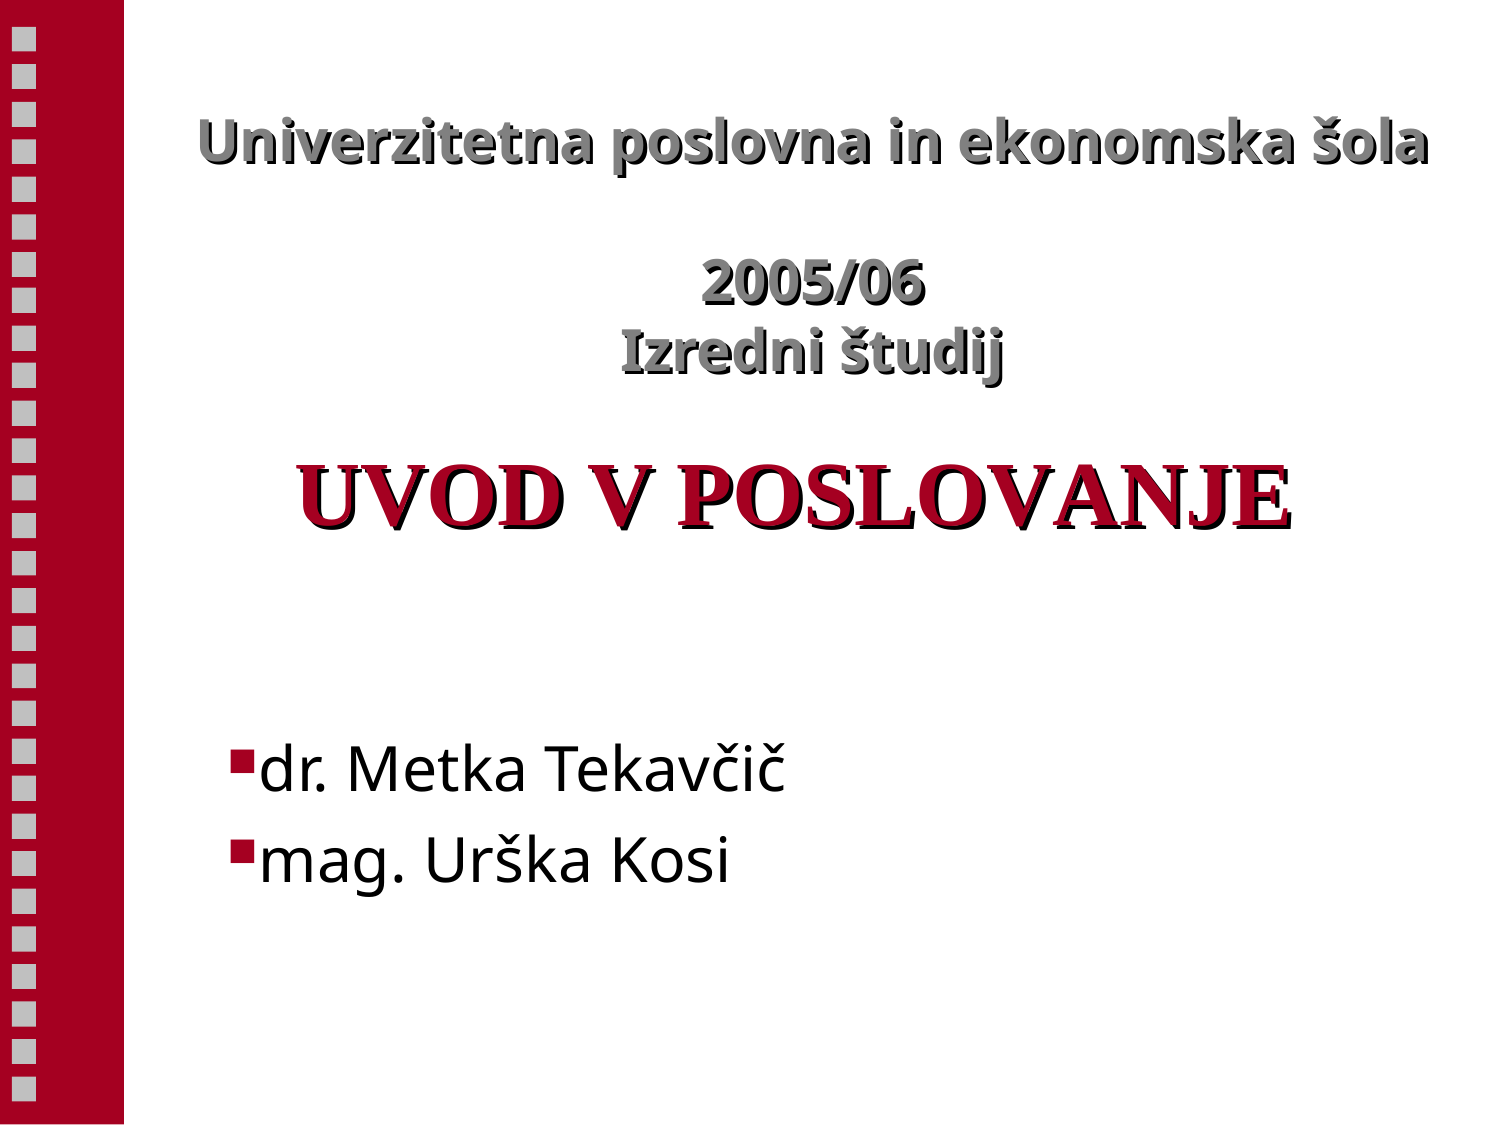

# Univerzitetna poslovna in ekonomska šola 2005/06 Izredni študij
UVOD V POSLOVANJE
dr. Metka Tekavčič
mag. Urška Kosi